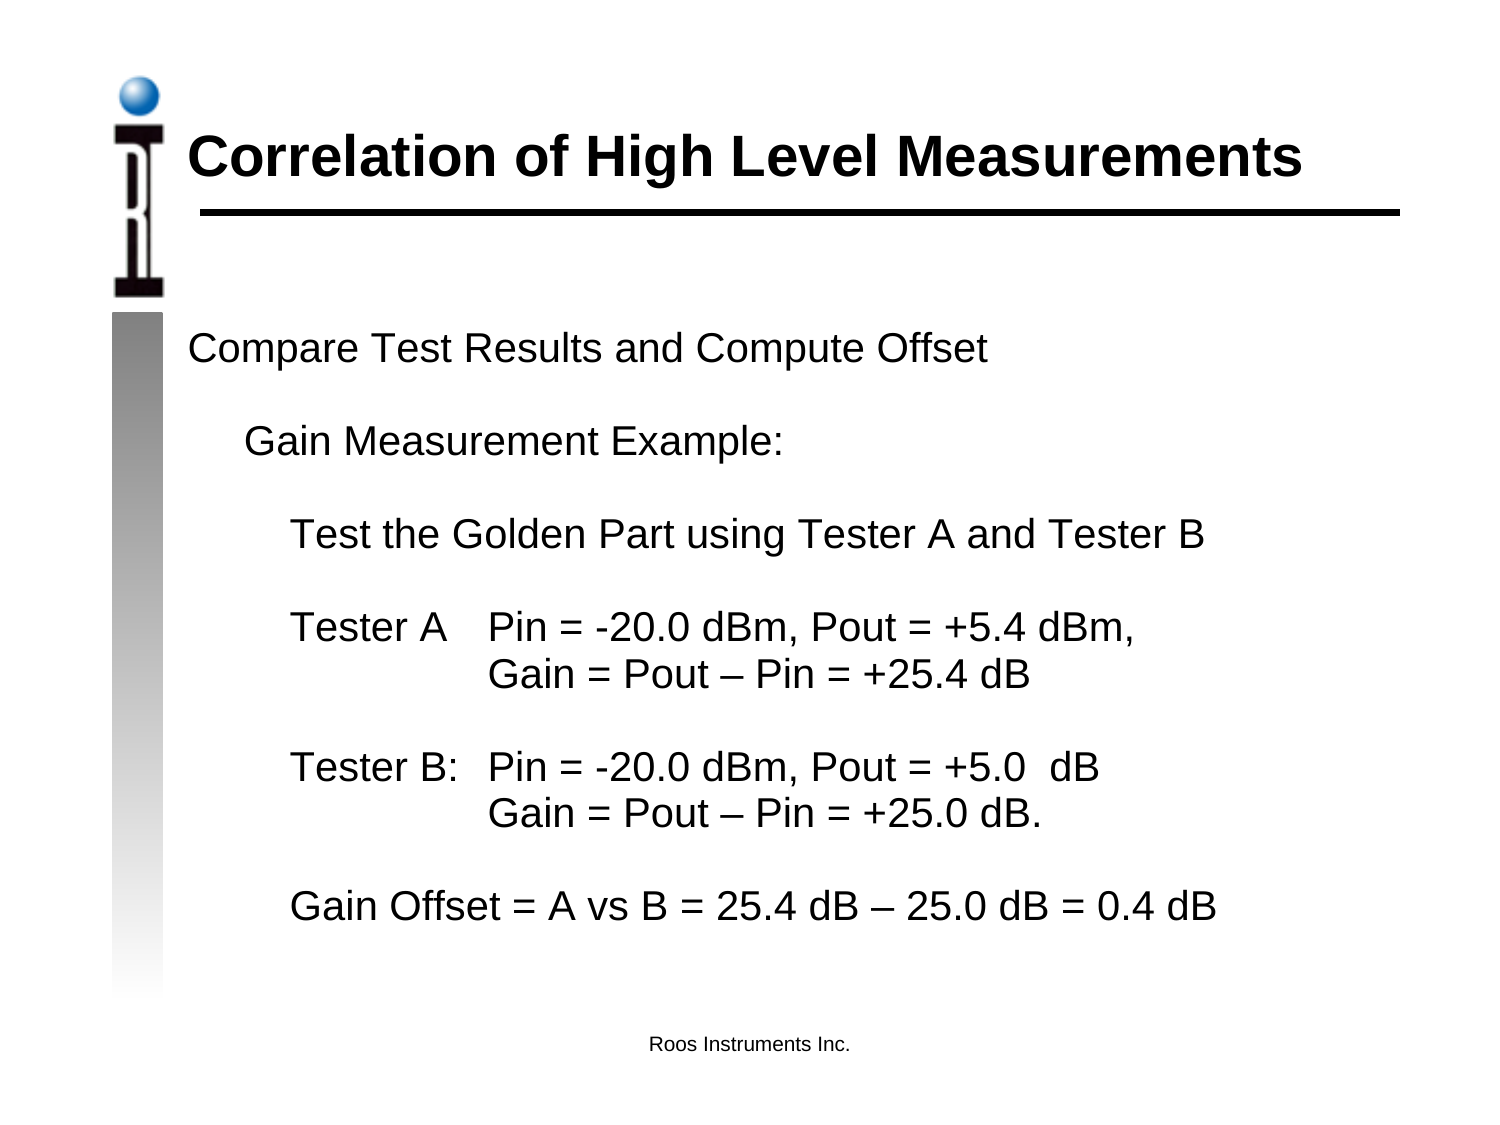

# Correlation of High Level Measurements
Compare Test Results and Compute Offset
Gain Measurement Example:
 Test the Golden Part using Tester A and Tester B
 Tester A 	Pin = -20.0 dBm, Pout = +5.4 dBm,
		Gain = Pout – Pin = +25.4 dB
 Tester B:	Pin = -20.0 dBm, Pout = +5.0 dB
		Gain = Pout – Pin = +25.0 dB.
 Gain Offset = A vs B = 25.4 dB – 25.0 dB = 0.4 dB